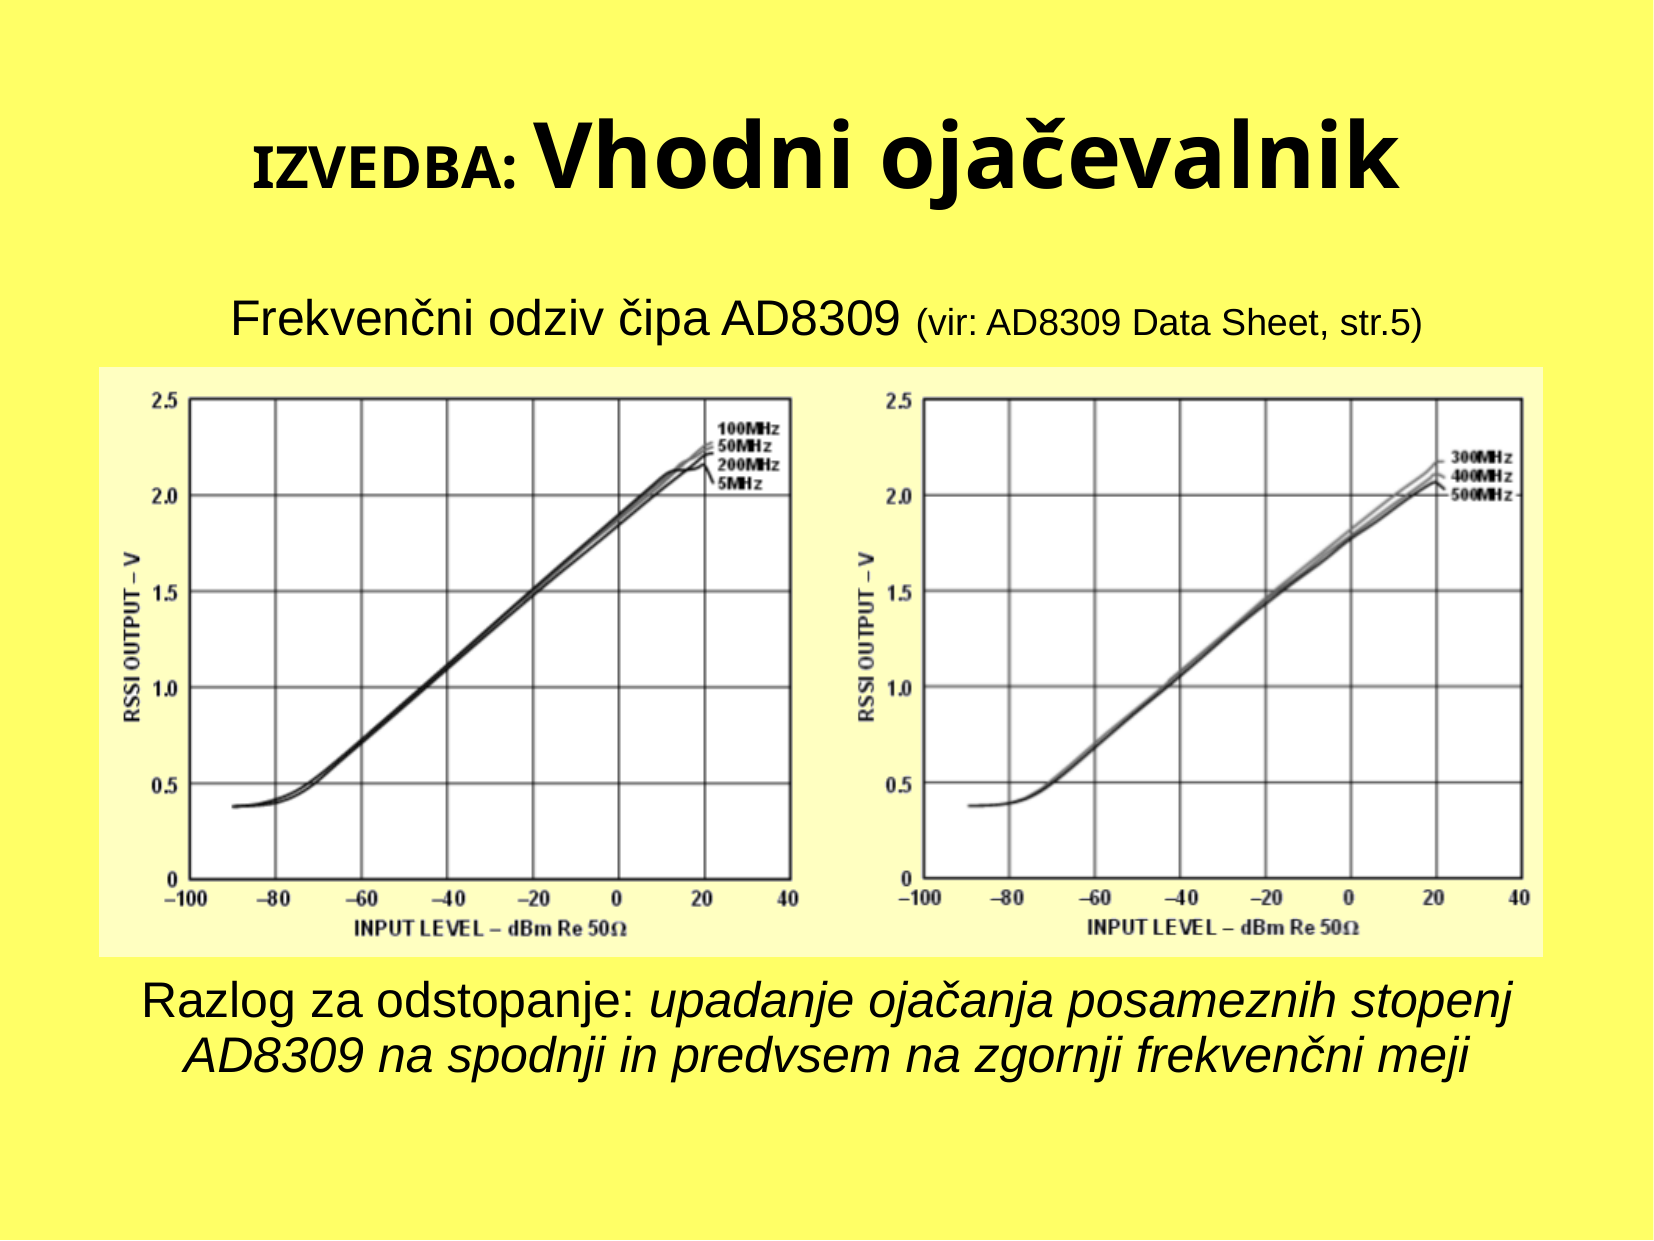

# IZVEDBA: Vhodni ojačevalnik
Frekvenčni odziv čipa AD8309 (vir: AD8309 Data Sheet, str.5)
Razlog za odstopanje: upadanje ojačanja posameznih stopenj AD8309 na spodnji in predvsem na zgornji frekvenčni meji